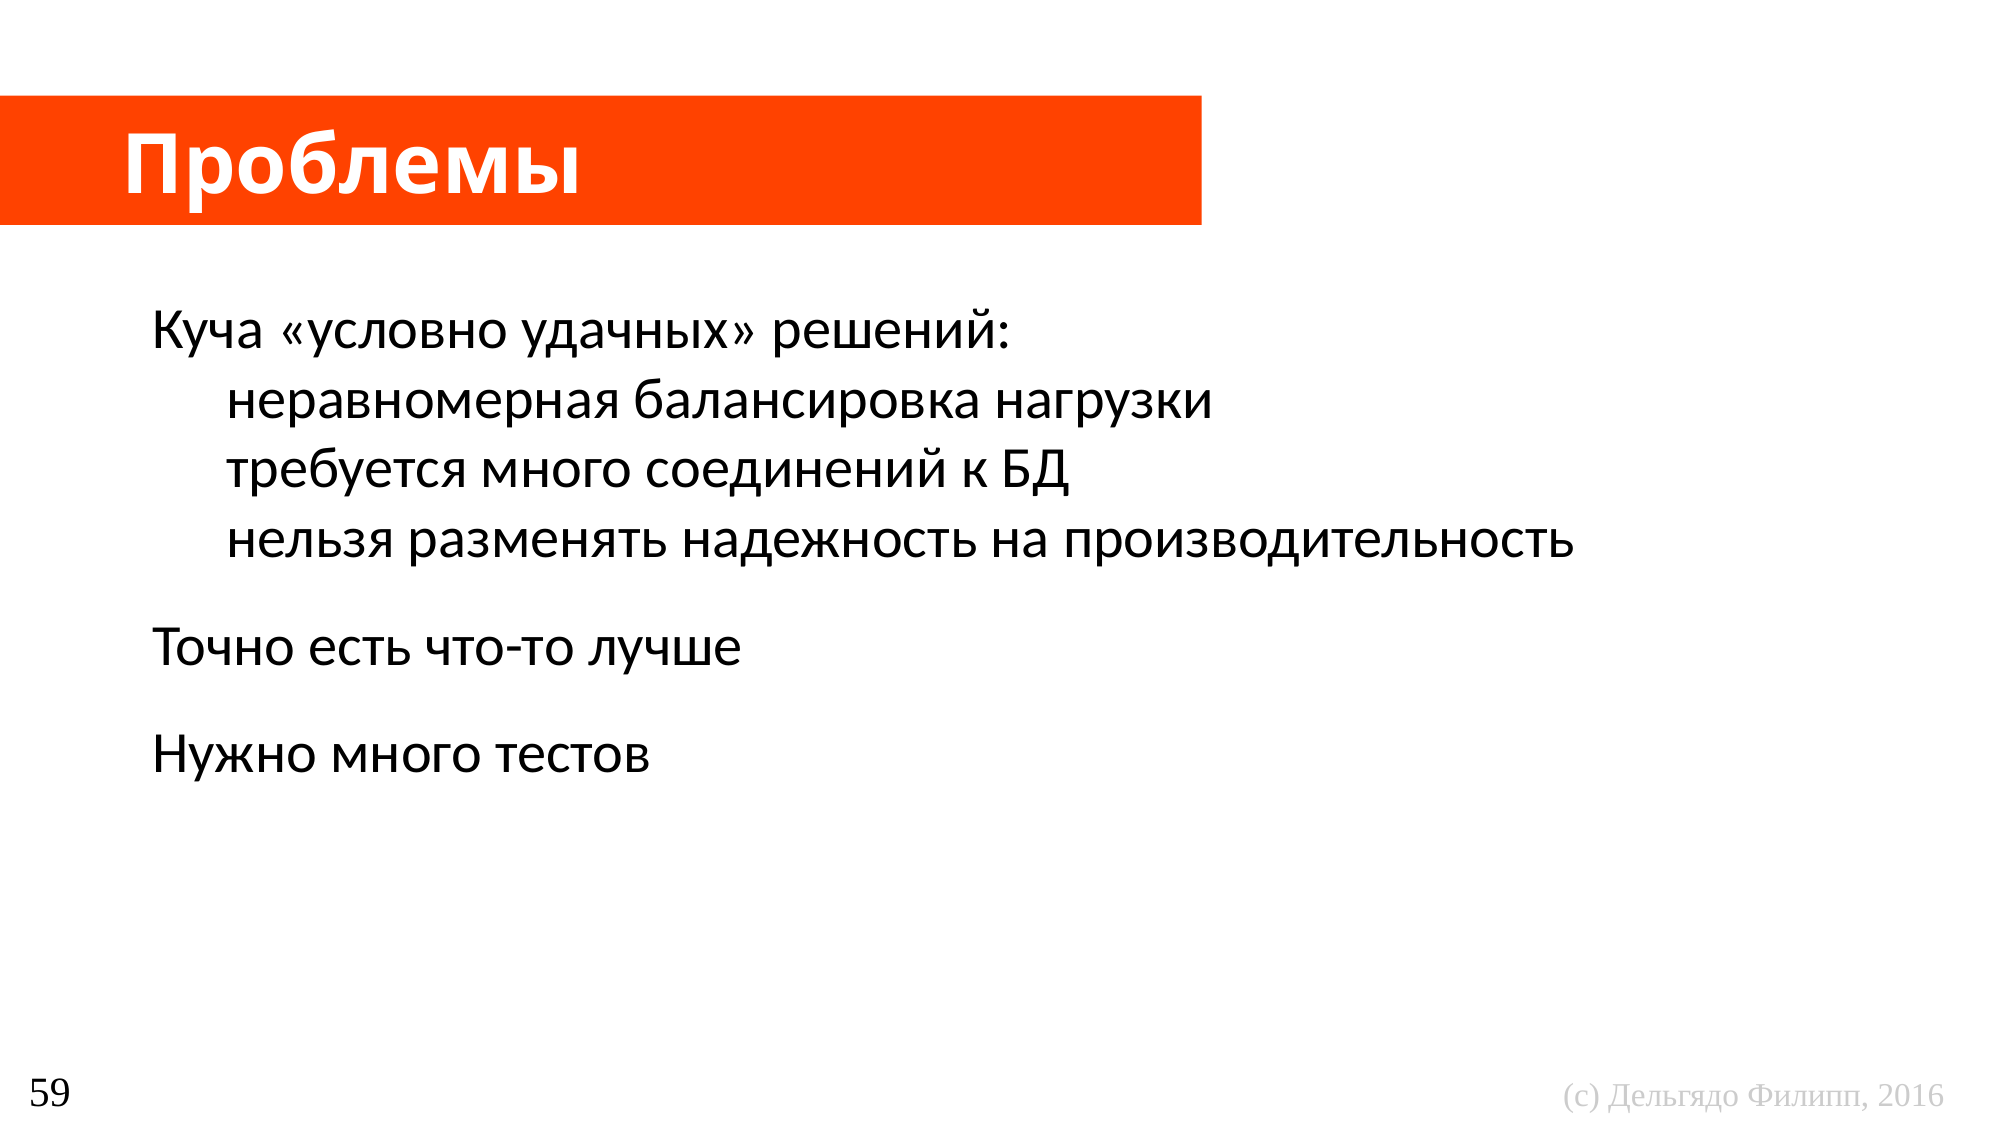

# Проблемы
Куча «условно удачных» решений:
	неравномерная балансировка нагрузки
	требуется много соединений к БД
	нельзя разменять надежность на производительность
Точно есть что-то лучше
Нужно много тестов
59
(c) Дельгядо Филипп, 2016